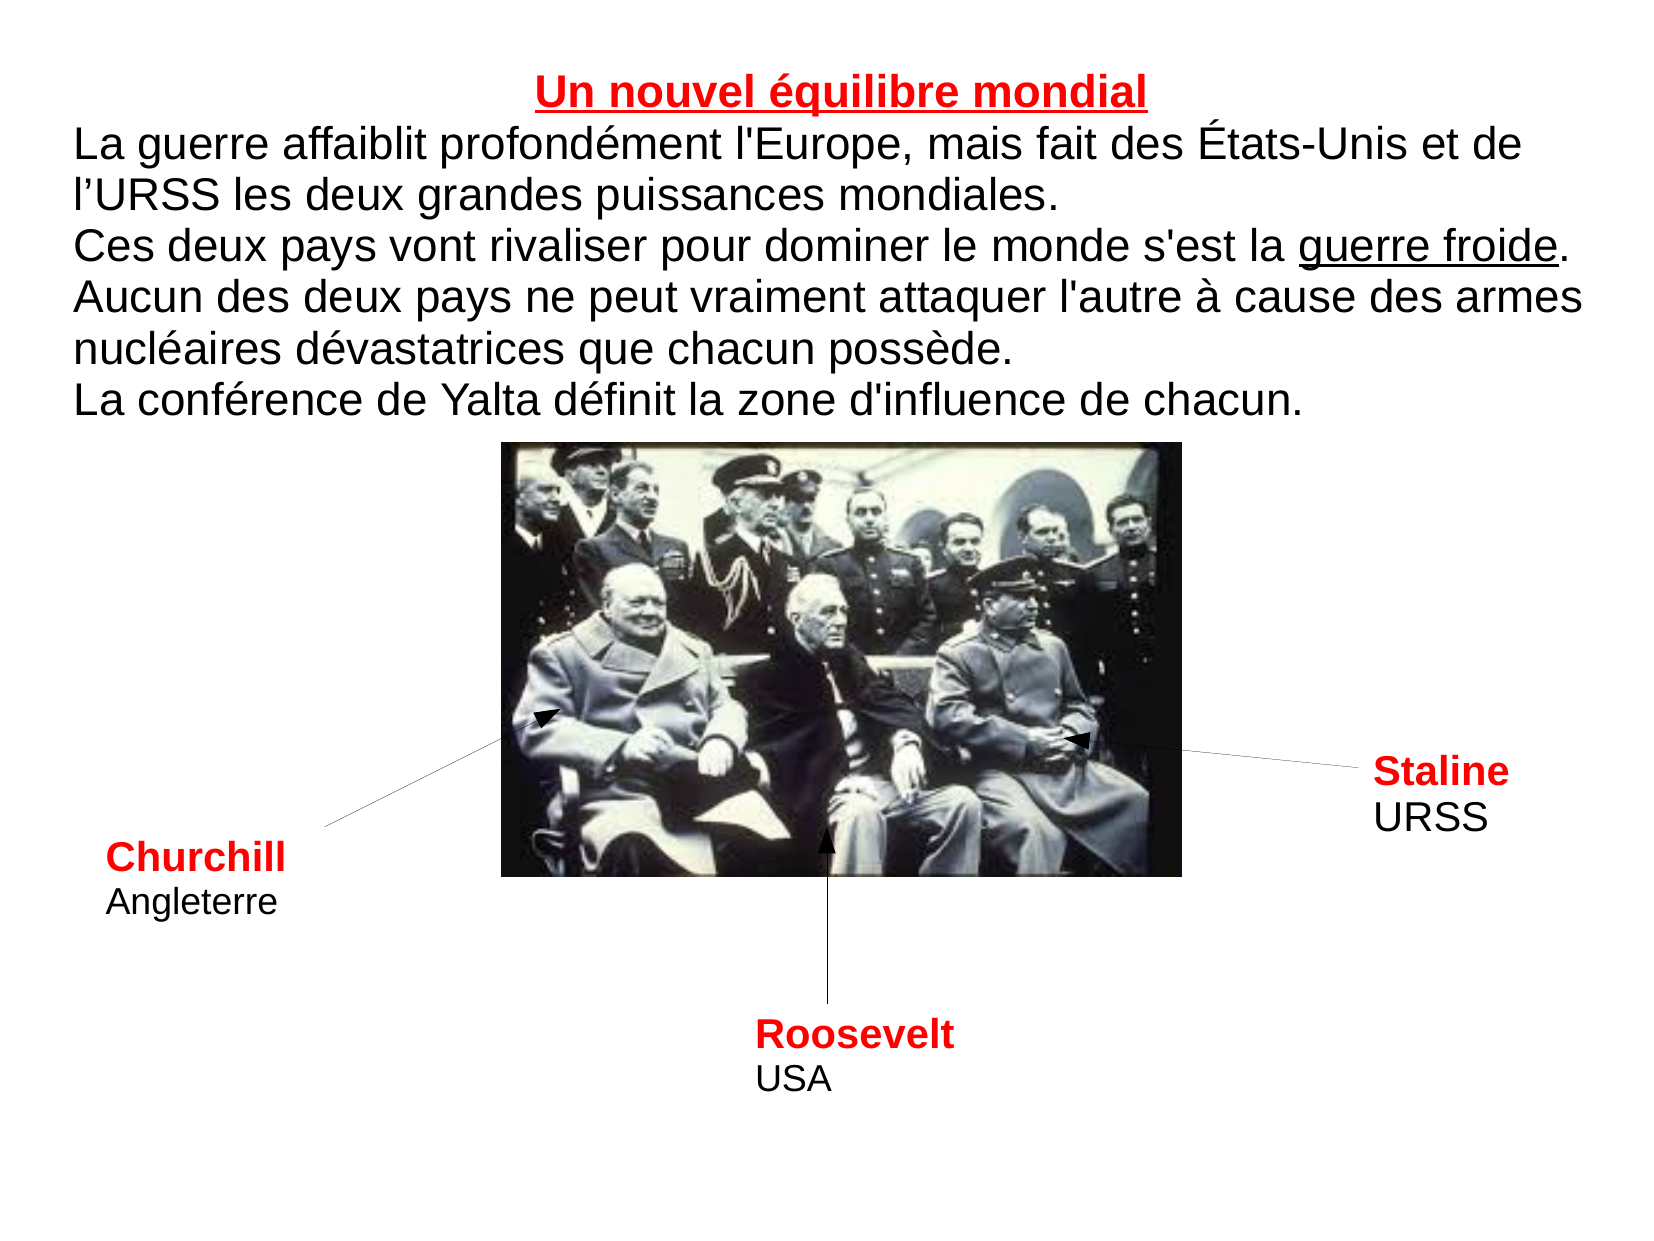

Un nouvel équilibre mondial
La guerre affaiblit profondément l'Europe, mais fait des États-Unis et de l’URSS les deux grandes puissances mondiales.
Ces deux pays vont rivaliser pour dominer le monde s'est la guerre froide. Aucun des deux pays ne peut vraiment attaquer l'autre à cause des armes nucléaires dévastatrices que chacun possède.
La conférence de Yalta définit la zone d'influence de chacun.
Staline
URSS
Churchill
Angleterre
Roosevelt
USA